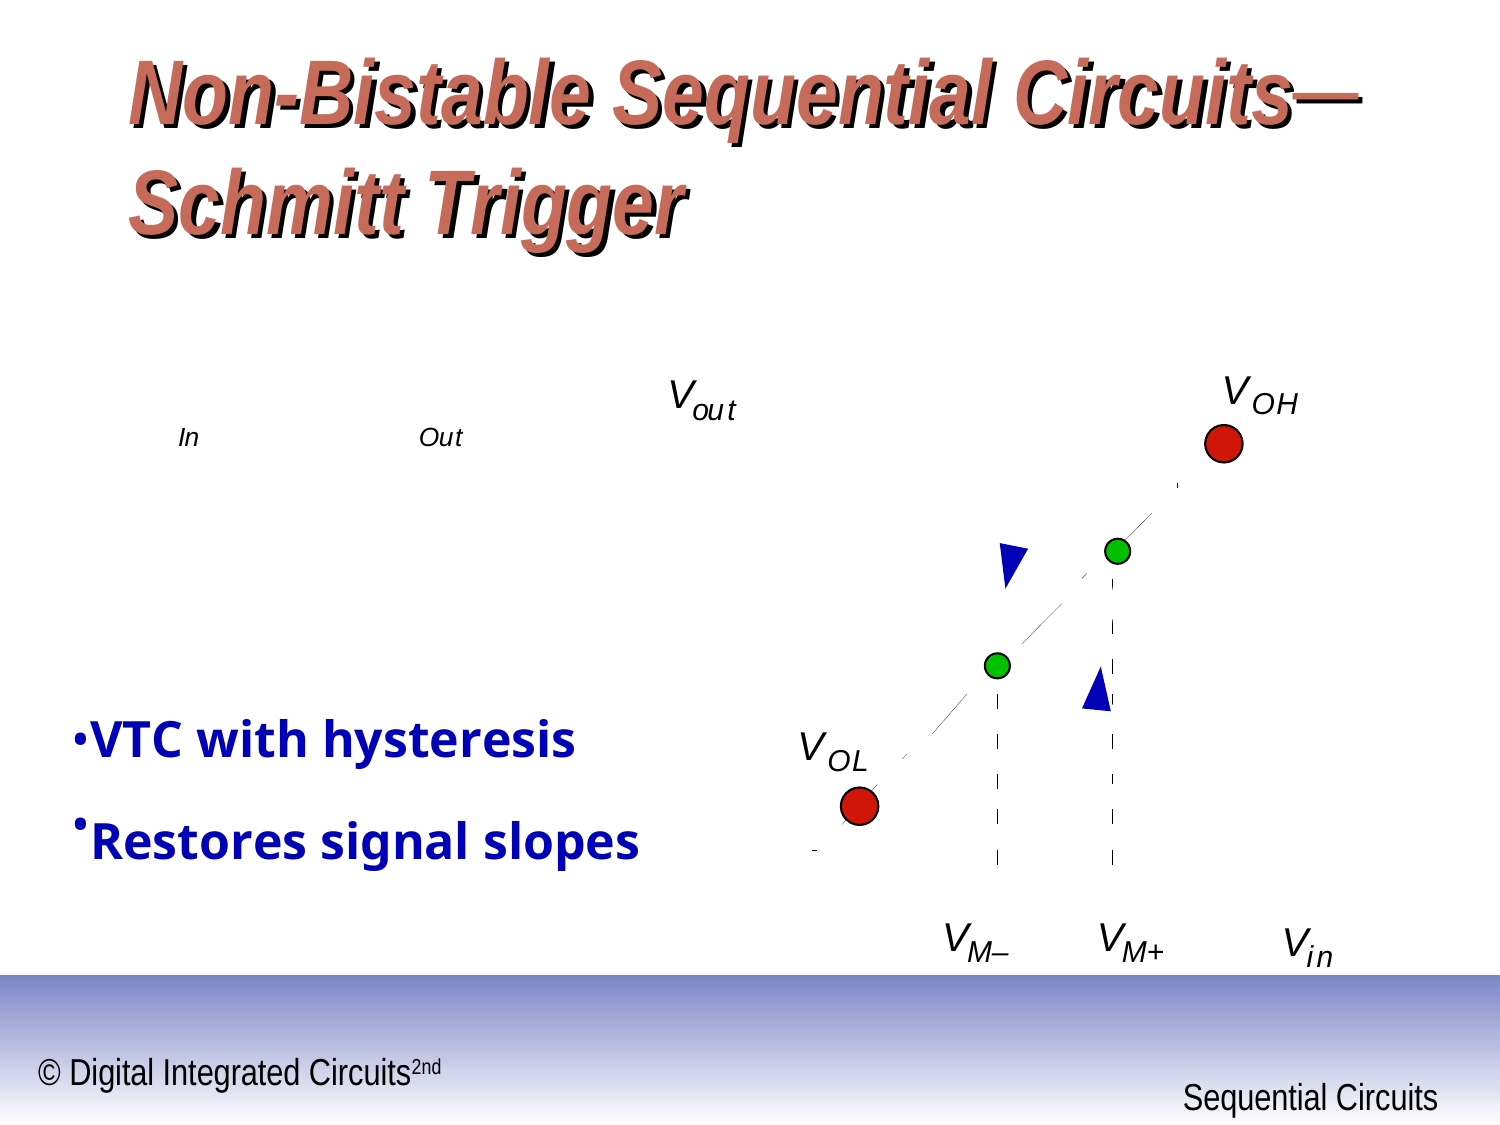

# Non-Bistable Sequential Circuits─ Schmitt Trigger
VTC with hysteresis
Restores signal slopes